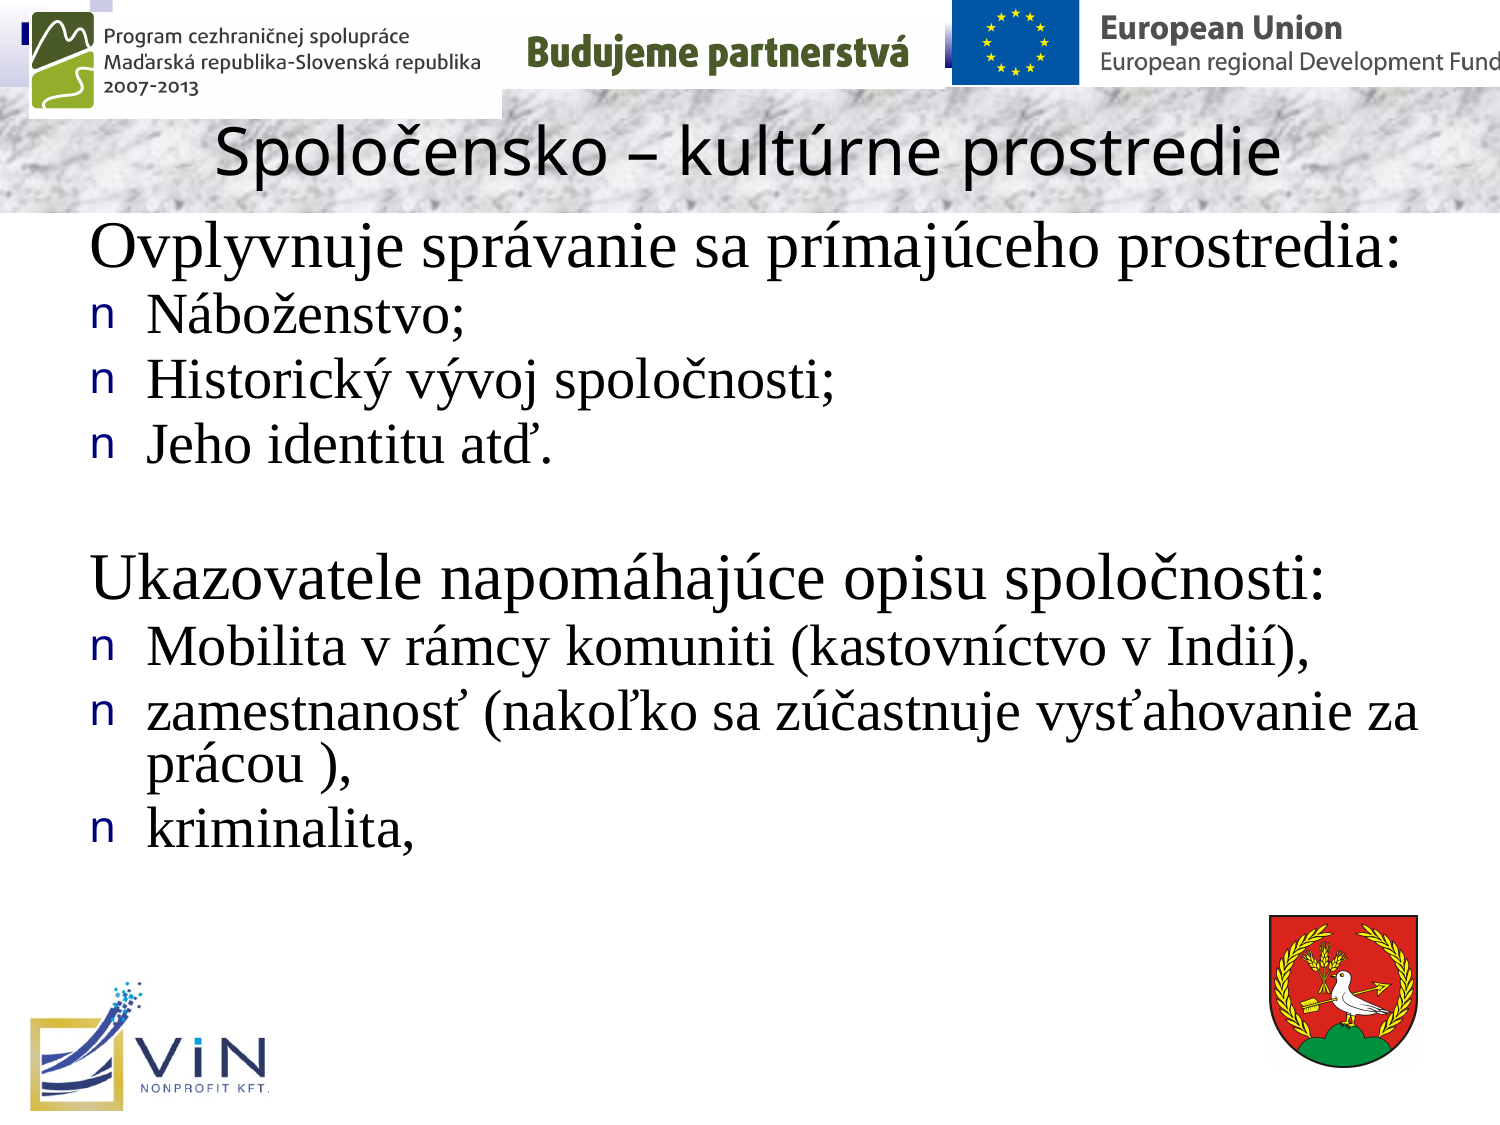

Spoločensko – kultúrne prostredie
# Ovplyvnuje správanie sa prímajúceho prostredia:
Náboženstvo;
Historický vývoj spoločnosti;
Jeho identitu atď.
Ukazovatele napomáhajúce opisu spoločnosti:
Mobilita v rámcy komuniti (kastovníctvo v Indií),
zamestnanosť (nakoľko sa zúčastnuje vysťahovanie za prácou ),
kriminalita,